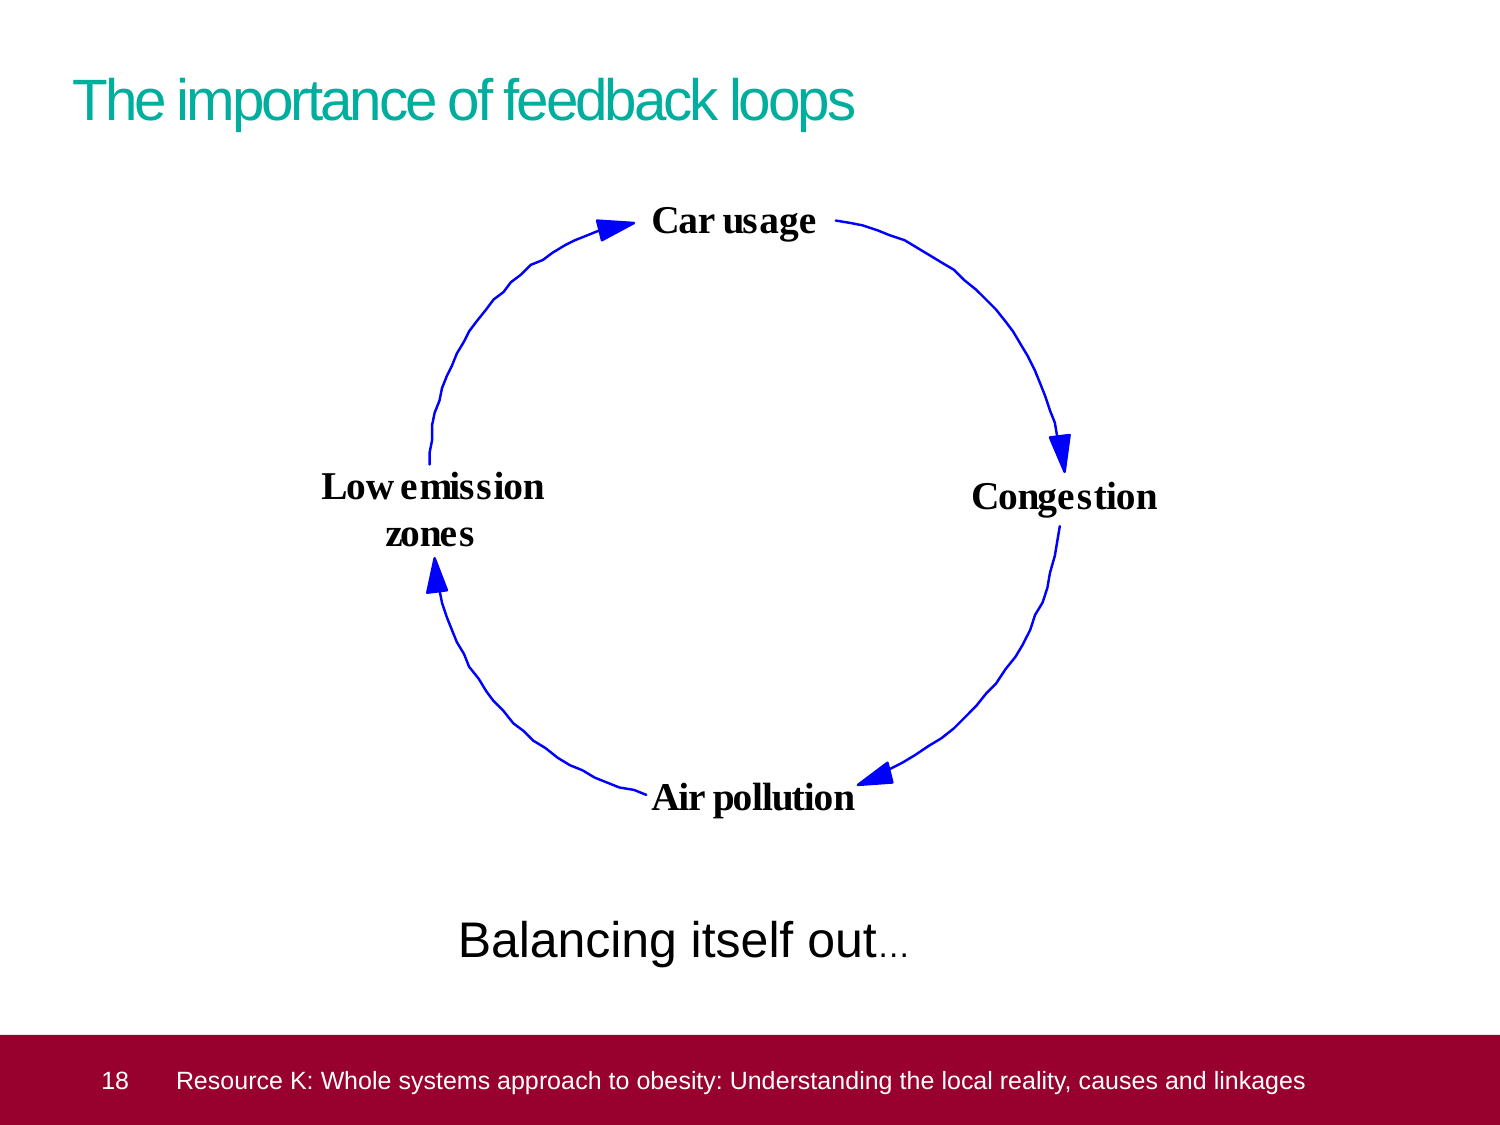

# The importance of feedback loops
Balancing itself out…
 17
Resource K: Whole systems approach to obesity: Understanding the local reality, causes and linkages